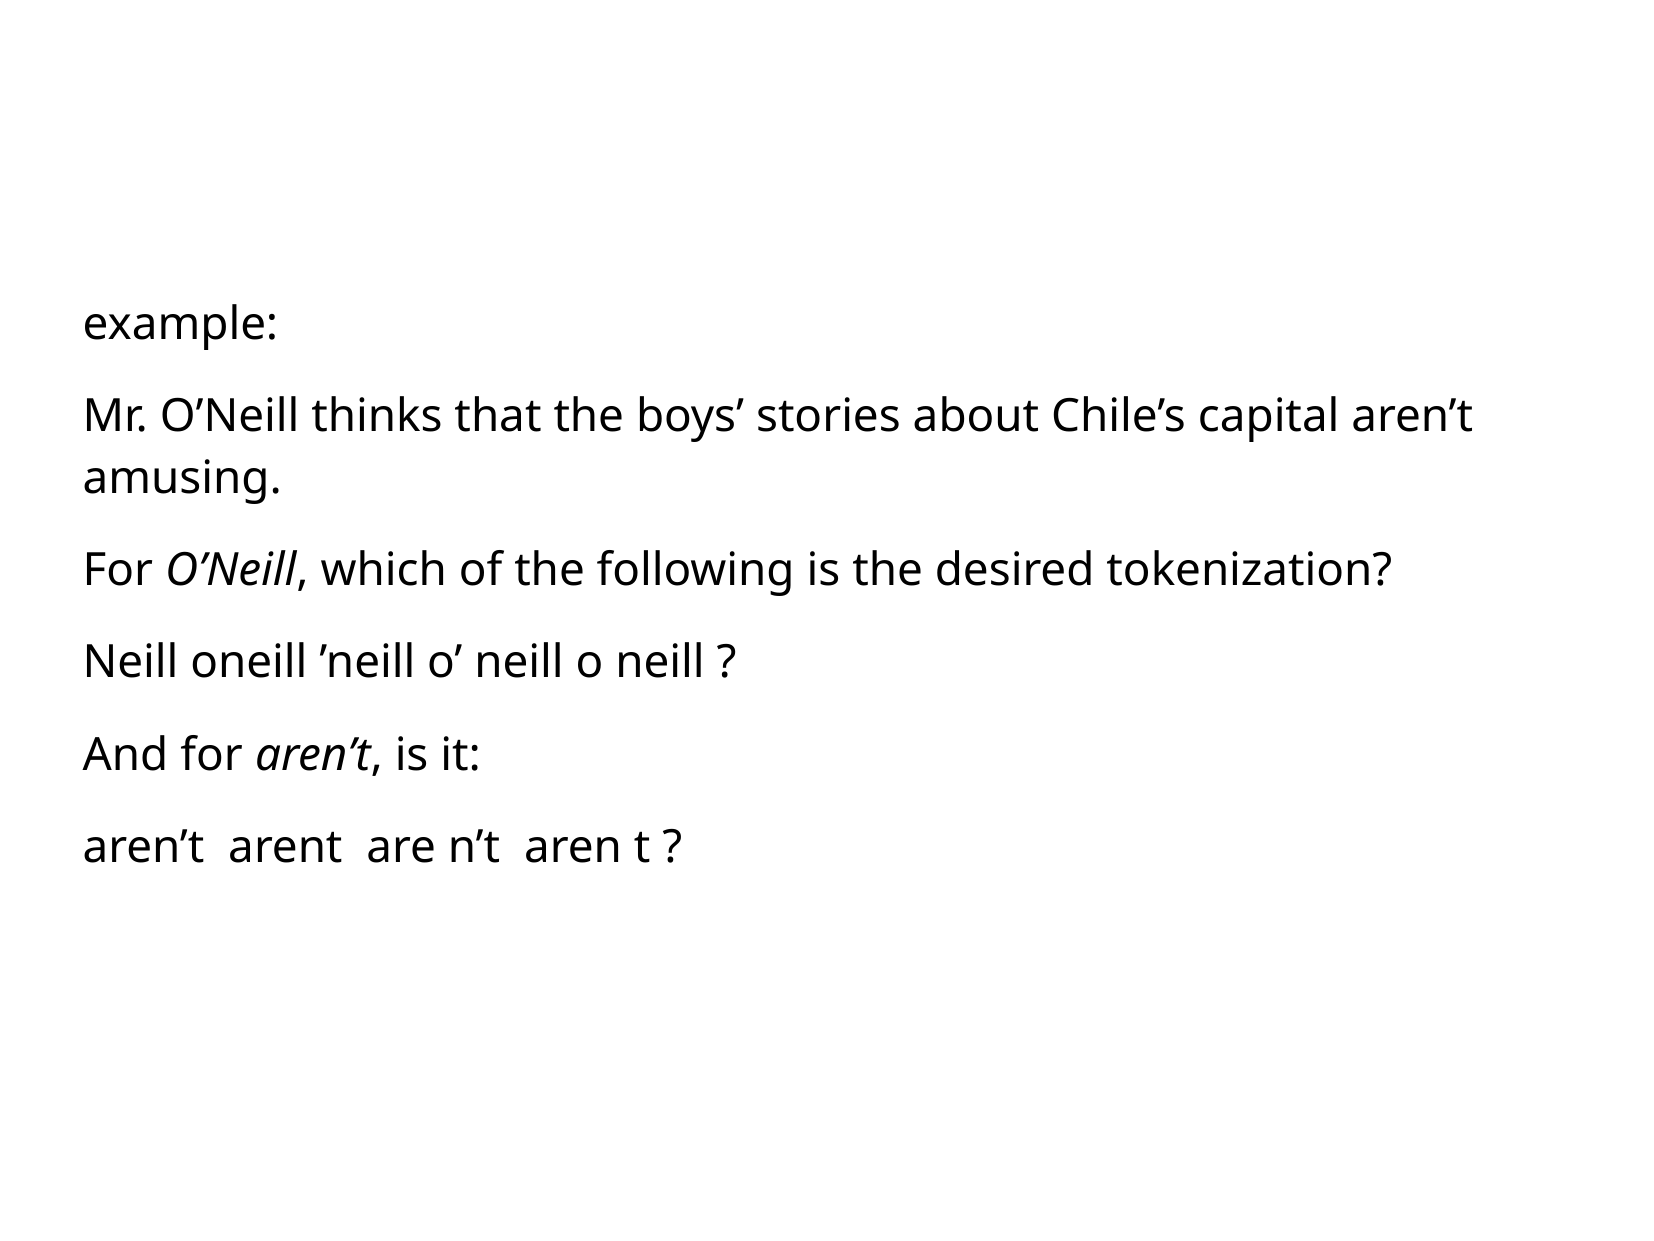

#
example:
Mr. O’Neill thinks that the boys’ stories about Chile’s capital aren’t amusing.
For O’Neill, which of the following is the desired tokenization?
Neill oneill ’neill o’ neill o neill ?
And for aren’t, is it:
aren’t arent are n’t aren t ?